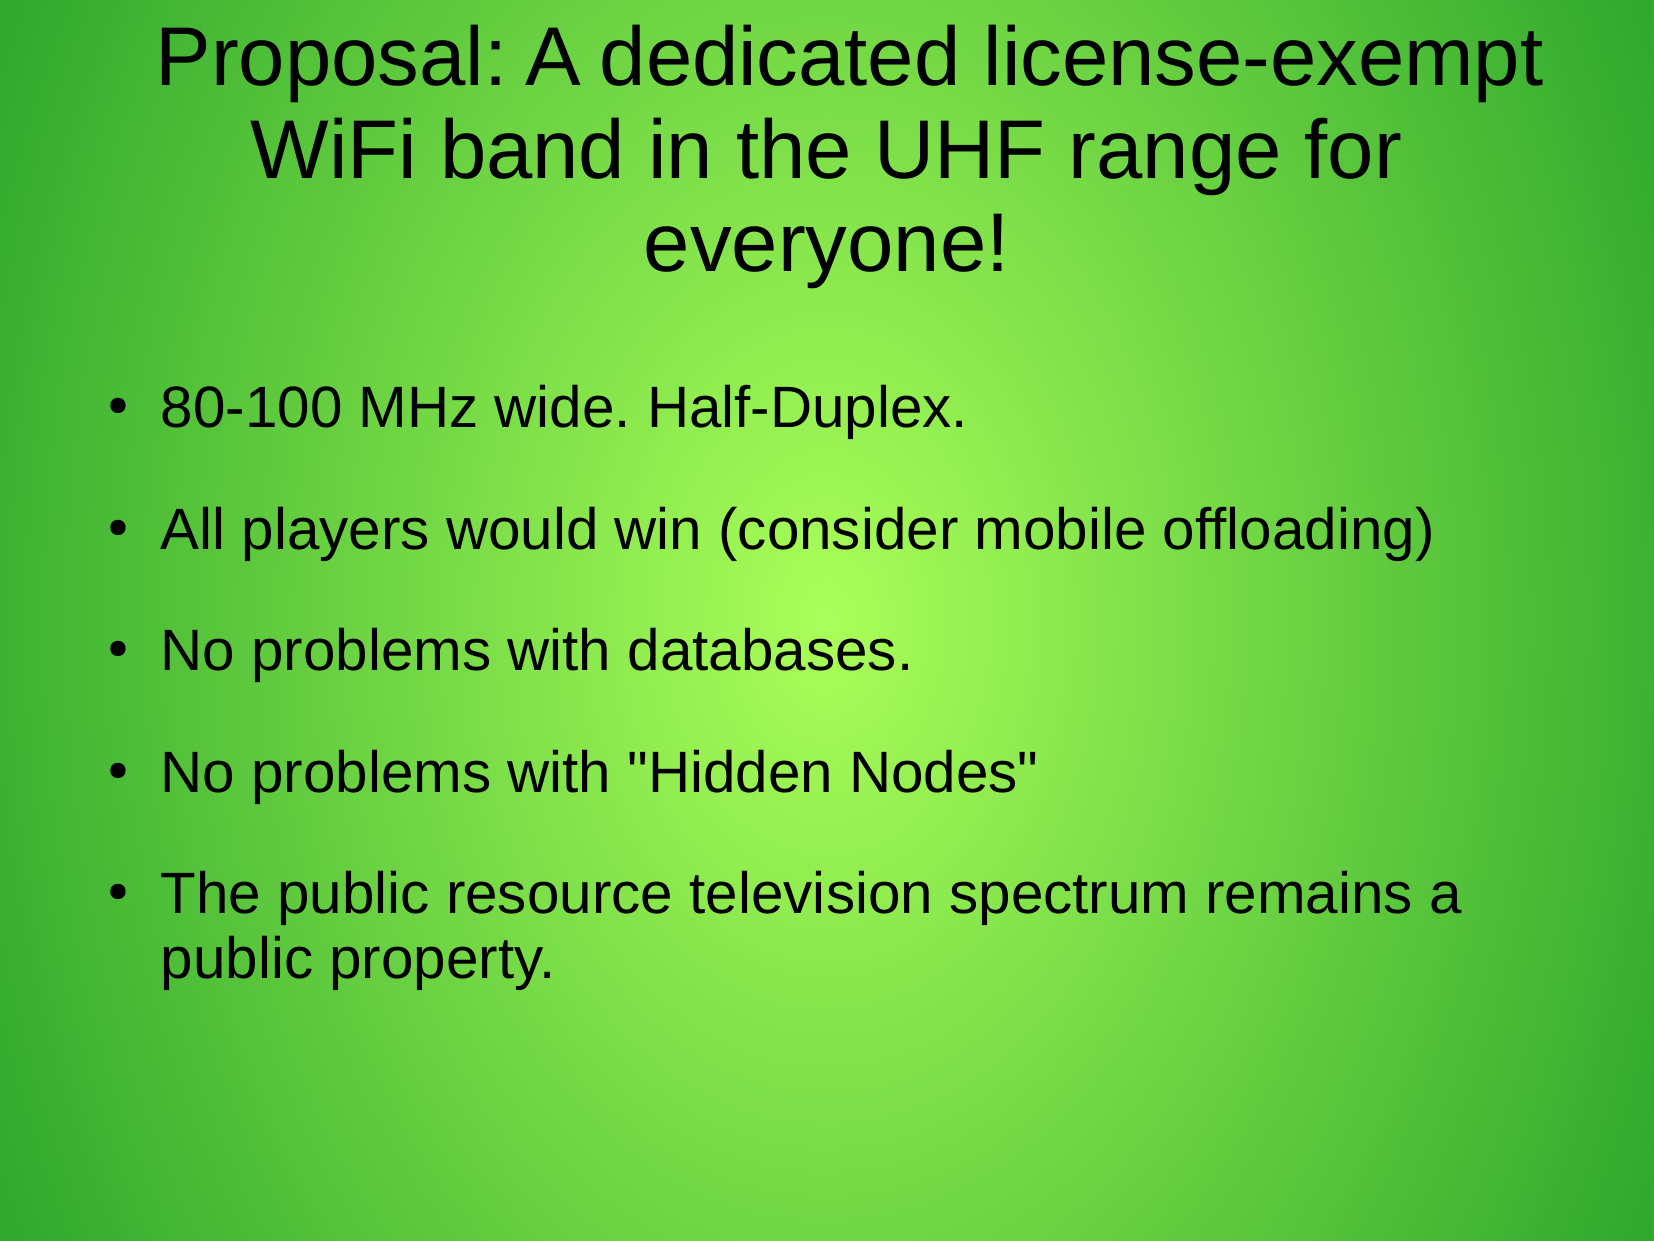

# Proposal: A dedicated license-exempt WiFi band in the UHF range for everyone!
80-100 MHz wide. Half-Duplex.
All players would win (consider mobile offloading)
No problems with databases.
No problems with "Hidden Nodes"
The public resource television spectrum remains a public property.